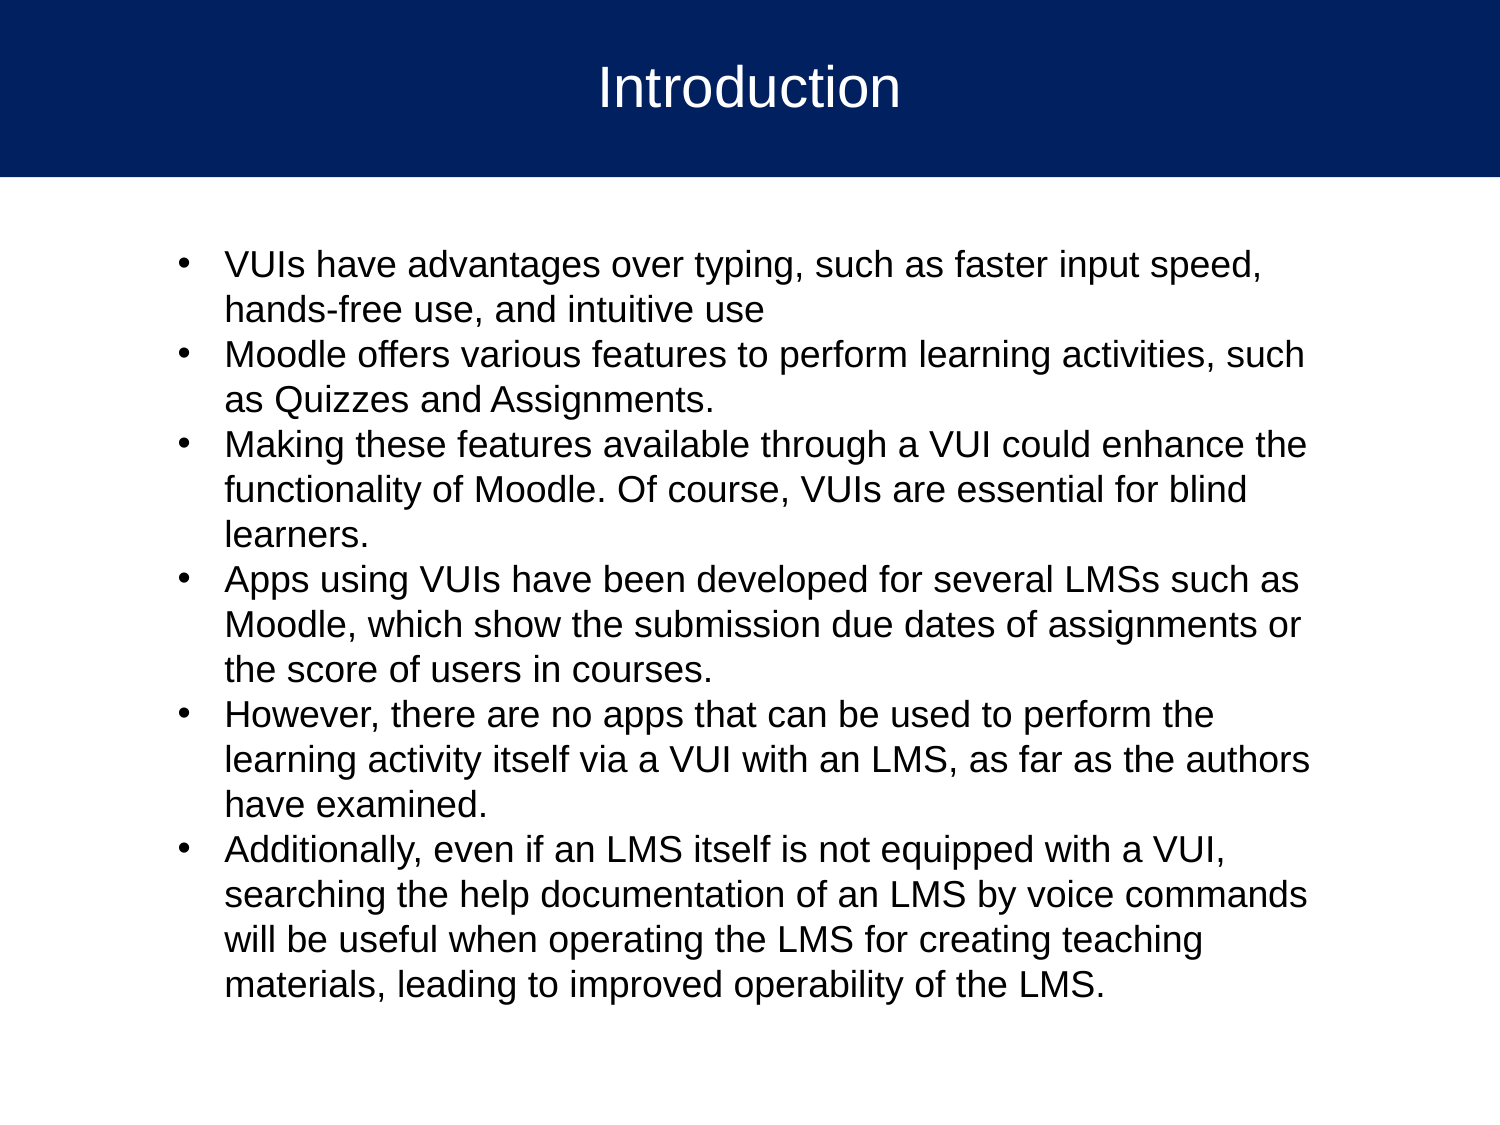

Introduction
VUIs have advantages over typing, such as faster input speed, hands-free use, and intuitive use
Moodle offers various features to perform learning activities, such as Quizzes and Assignments.
Making these features available through a VUI could enhance the functionality of Moodle. Of course, VUIs are essential for blind learners.
Apps using VUIs have been developed for several LMSs such as Moodle, which show the submission due dates of assignments or the score of users in courses.
However, there are no apps that can be used to perform the learning activity itself via a VUI with an LMS, as far as the authors have examined.
Additionally, even if an LMS itself is not equipped with a VUI, searching the help documentation of an LMS by voice commands will be useful when operating the LMS for creating teaching materials, leading to improved operability of the LMS.